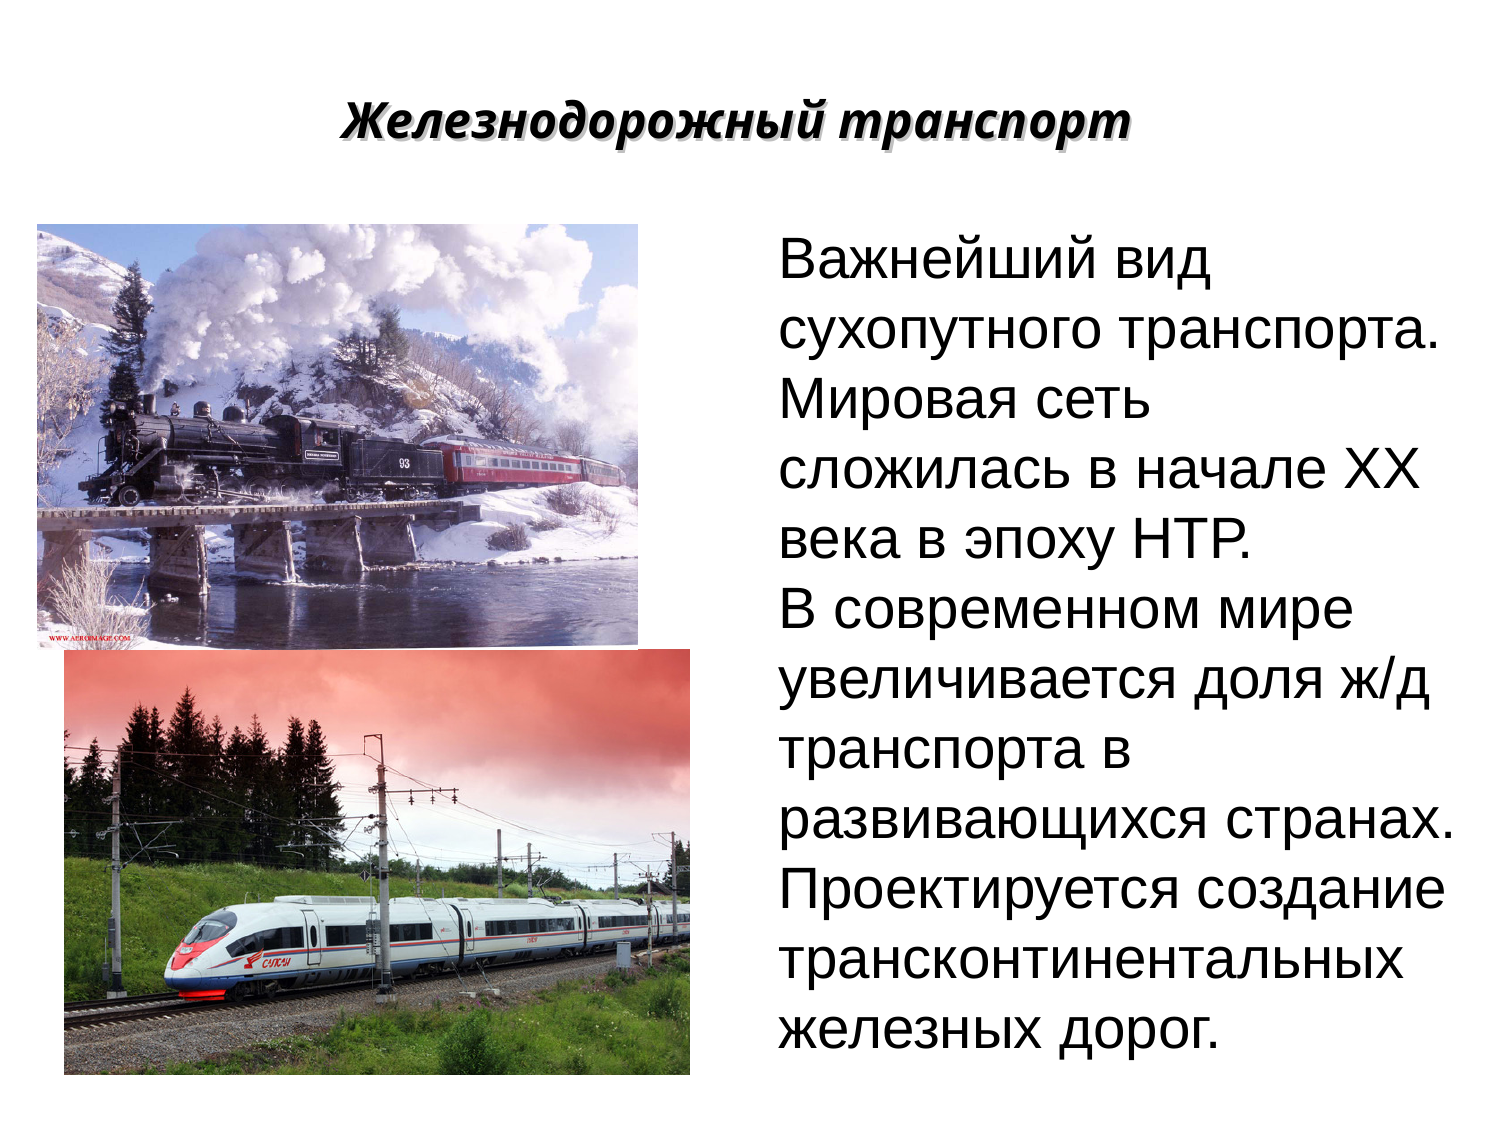

# Железнодорожный транспорт
Важнейший вид сухопутного транспорта.
Мировая сеть сложилась в начале ХХ века в эпоху НТР.
В современном мире увеличивается доля ж/д транспорта в развивающихся странах.
Проектируется создание трансконтинентальных железных дорог.